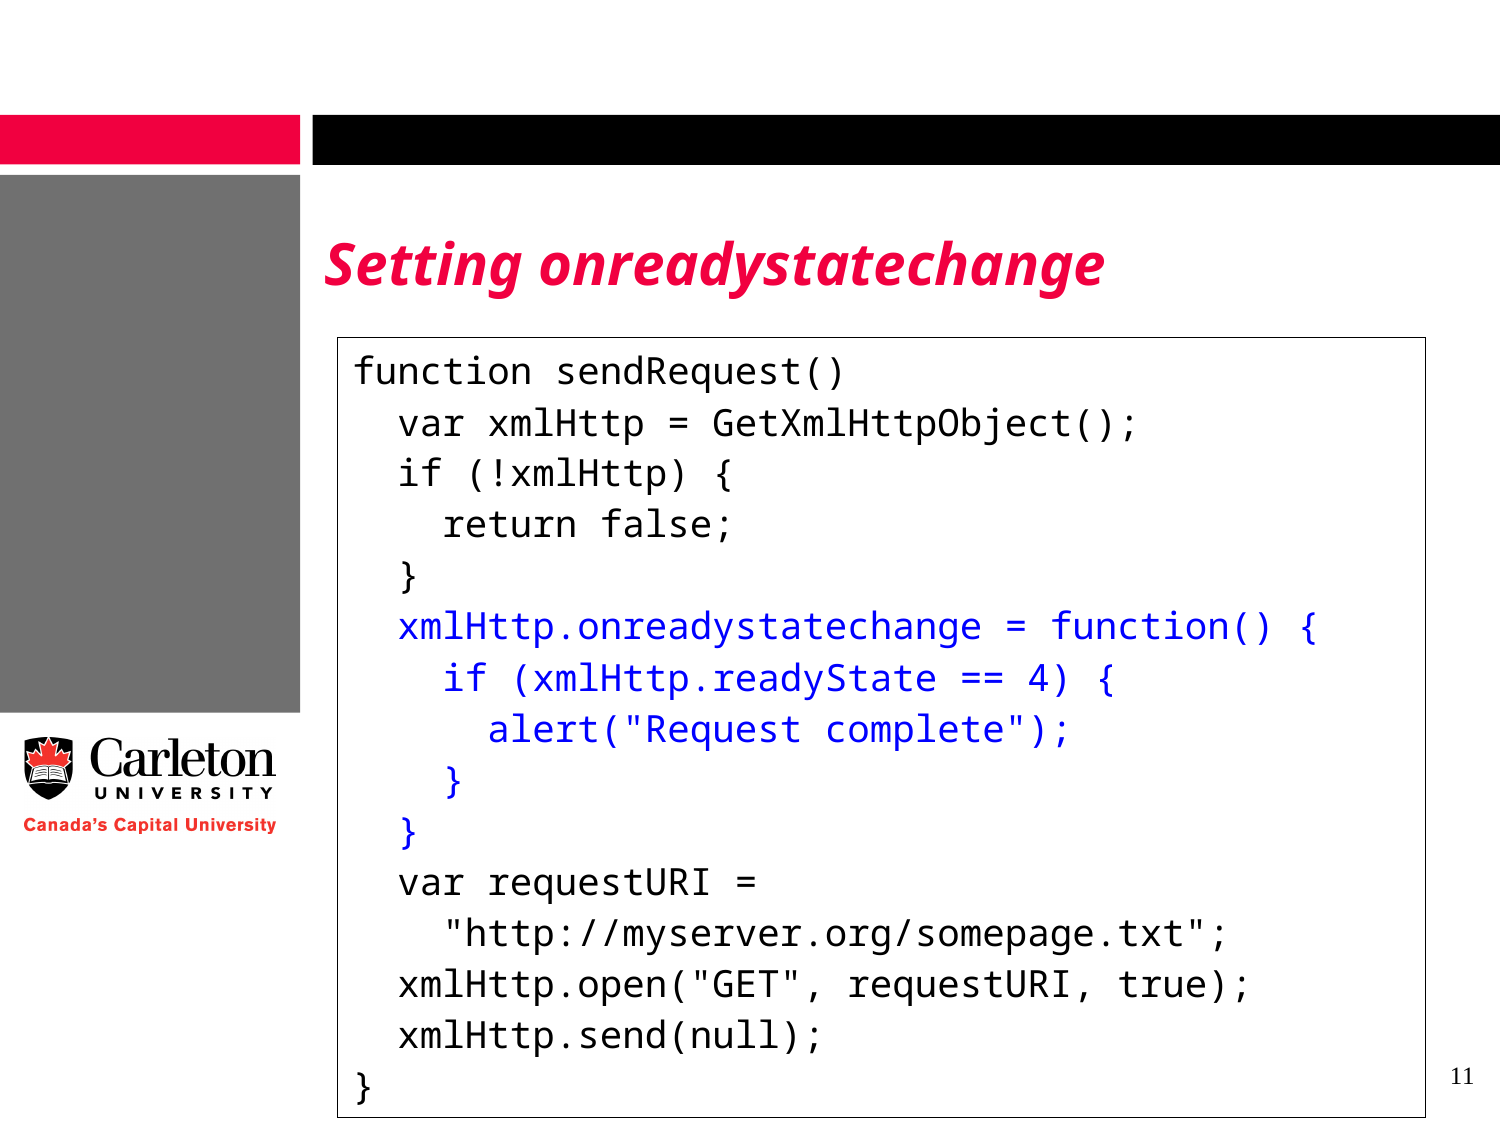

# Setting onreadystatechange
function sendRequest()
 var xmlHttp = GetXmlHttpObject();
 if (!xmlHttp) {
 return false;
 }
 xmlHttp.onreadystatechange = function() {
 if (xmlHttp.readyState == 4) {
 alert("Request complete");
 }
 }
 var requestURI =
 "http://myserver.org/somepage.txt";
 xmlHttp.open("GET", requestURI, true);
 xmlHttp.send(null);
}
11